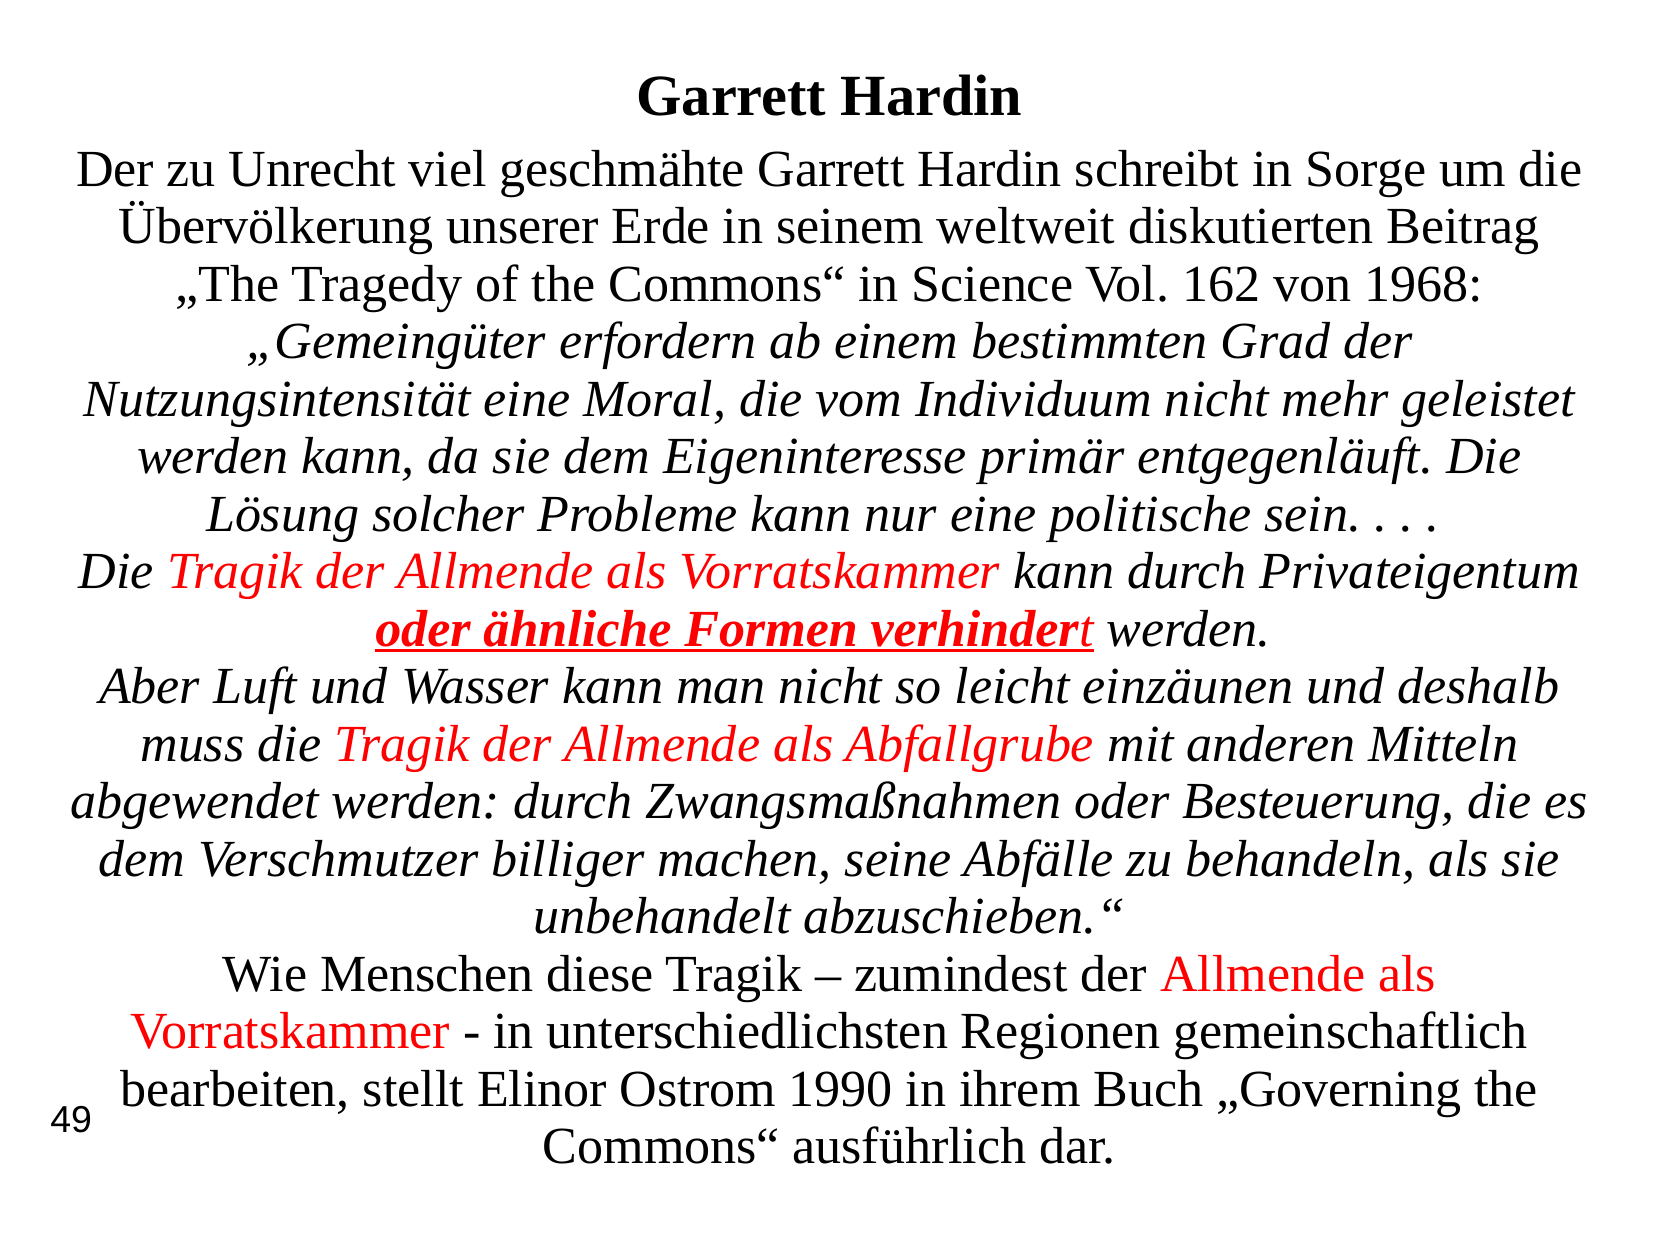

Garrett Hardin
Der zu Unrecht viel geschmähte Garrett Hardin schreibt in Sorge um die Übervölkerung unserer Erde in seinem weltweit diskutierten Beitrag „The Tragedy of the Commons“ in Science Vol. 162 von 1968: „Gemeingüter erfordern ab einem bestimmten Grad der Nutzungsintensität eine Moral, die vom Individuum nicht mehr geleistet werden kann, da sie dem Eigeninteresse primär entgegenläuft. Die Lösung solcher Probleme kann nur eine politische sein. . . .
Die Tragik der Allmende als Vorratskammer kann durch Privateigentum oder ähnliche Formen verhindert werden.
Aber Luft und Wasser kann man nicht so leicht einzäunen und deshalb muss die Tragik der Allmende als Abfallgrube mit anderen Mitteln abgewendet werden: durch Zwangsmaßnahmen oder Besteuerung, die es dem Verschmutzer billiger machen, seine Abfälle zu behandeln, als sie unbehandelt abzuschieben.“
Wie Menschen diese Tragik – zumindest der Allmende als Vorratskammer - in unterschiedlichsten Regionen gemeinschaftlich bearbeiten, stellt Elinor Ostrom 1990 in ihrem Buch „Governing the Commons“ ausführlich dar.